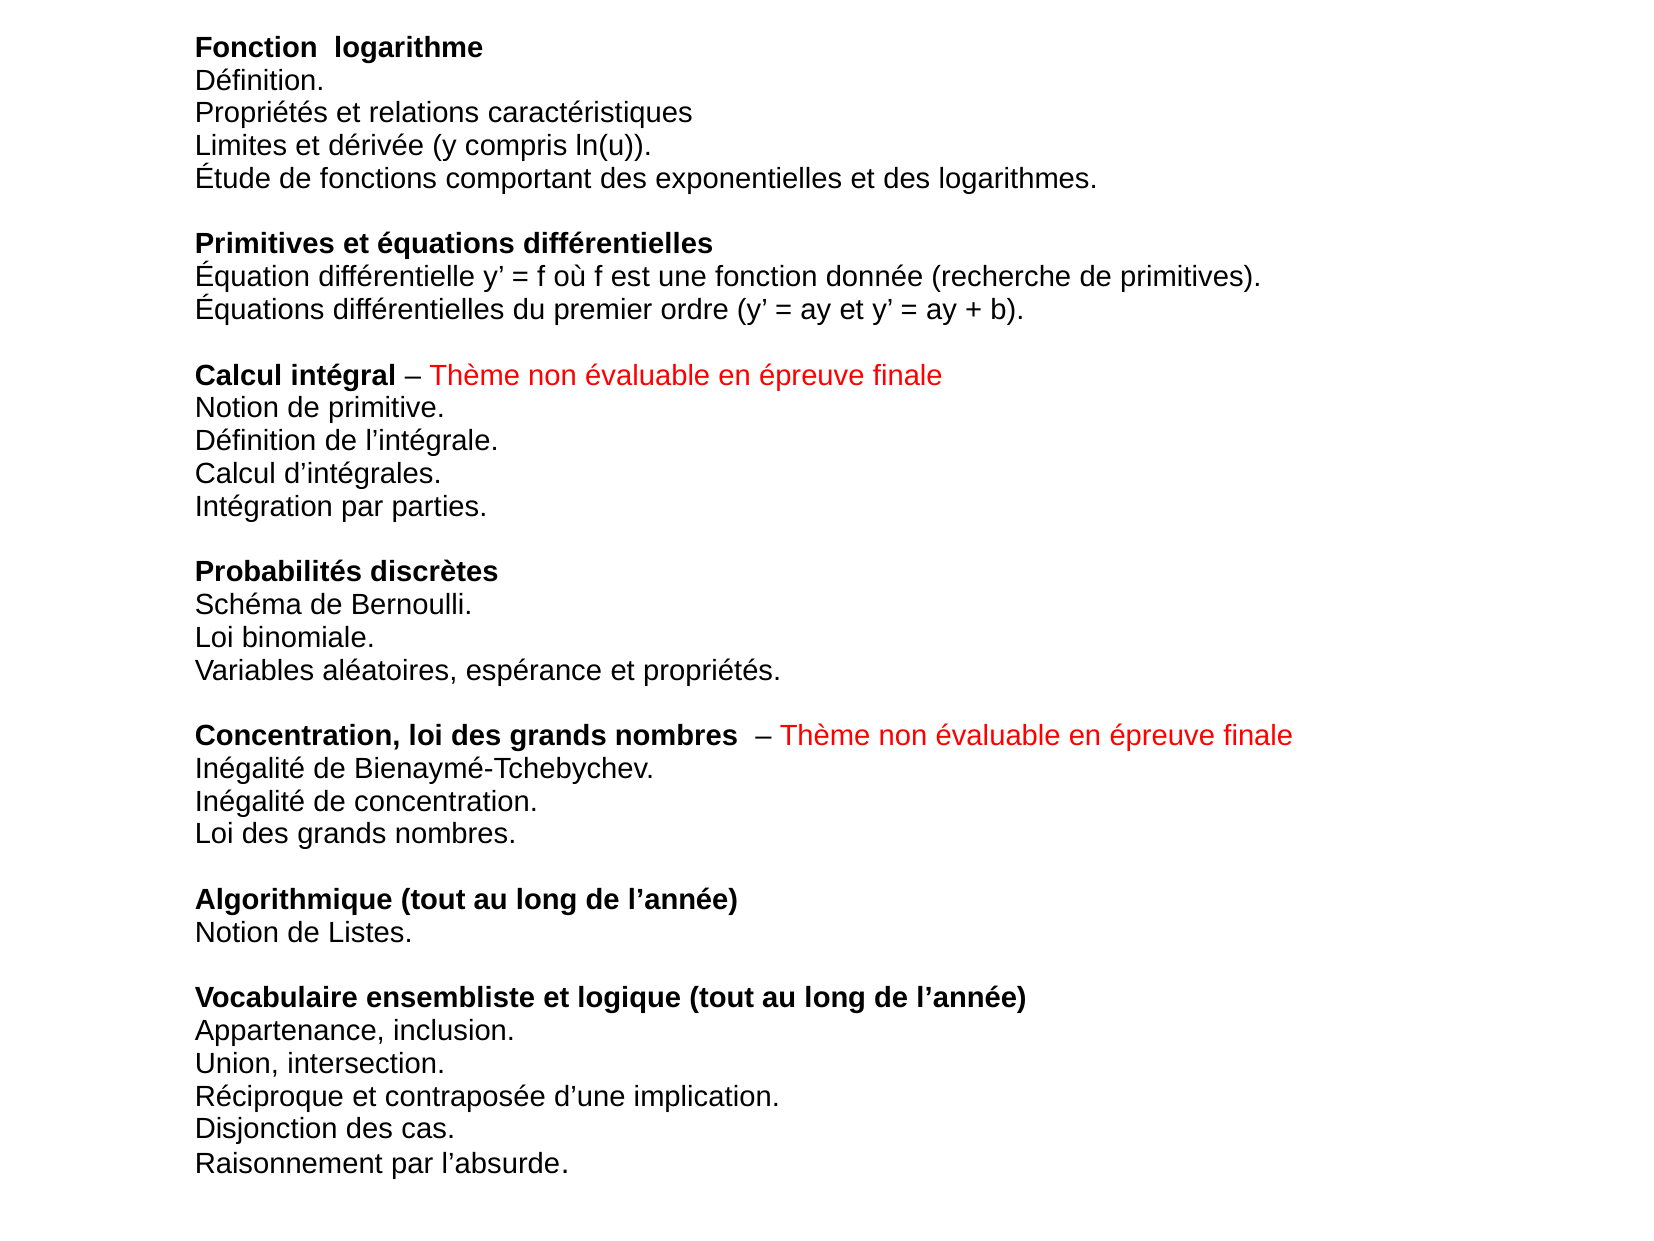

Fonction logarithme
Définition.
Propriétés et relations caractéristiques
Limites et dérivée (y compris ln(u)).
Étude de fonctions comportant des exponentielles et des logarithmes.
Primitives et équations différentielles
Équation différentielle y’ = f où f est une fonction donnée (recherche de primitives).
Équations différentielles du premier ordre (y’ = ay et y’ = ay + b).
Calcul intégral – Thème non évaluable en épreuve finale
Notion de primitive.
Définition de l’intégrale.
Calcul d’intégrales.
Intégration par parties.
Probabilités discrètes
Schéma de Bernoulli.
Loi binomiale.
Variables aléatoires, espérance et propriétés.
Concentration, loi des grands nombres – Thème non évaluable en épreuve finale
Inégalité de Bienaymé-Tchebychev.
Inégalité de concentration.
Loi des grands nombres.
Algorithmique (tout au long de l’année)
Notion de Listes.
Vocabulaire ensembliste et logique (tout au long de l’année)
Appartenance, inclusion.
Union, intersection.
Réciproque et contraposée d’une implication.
Disjonction des cas.
Raisonnement par l’absurde.